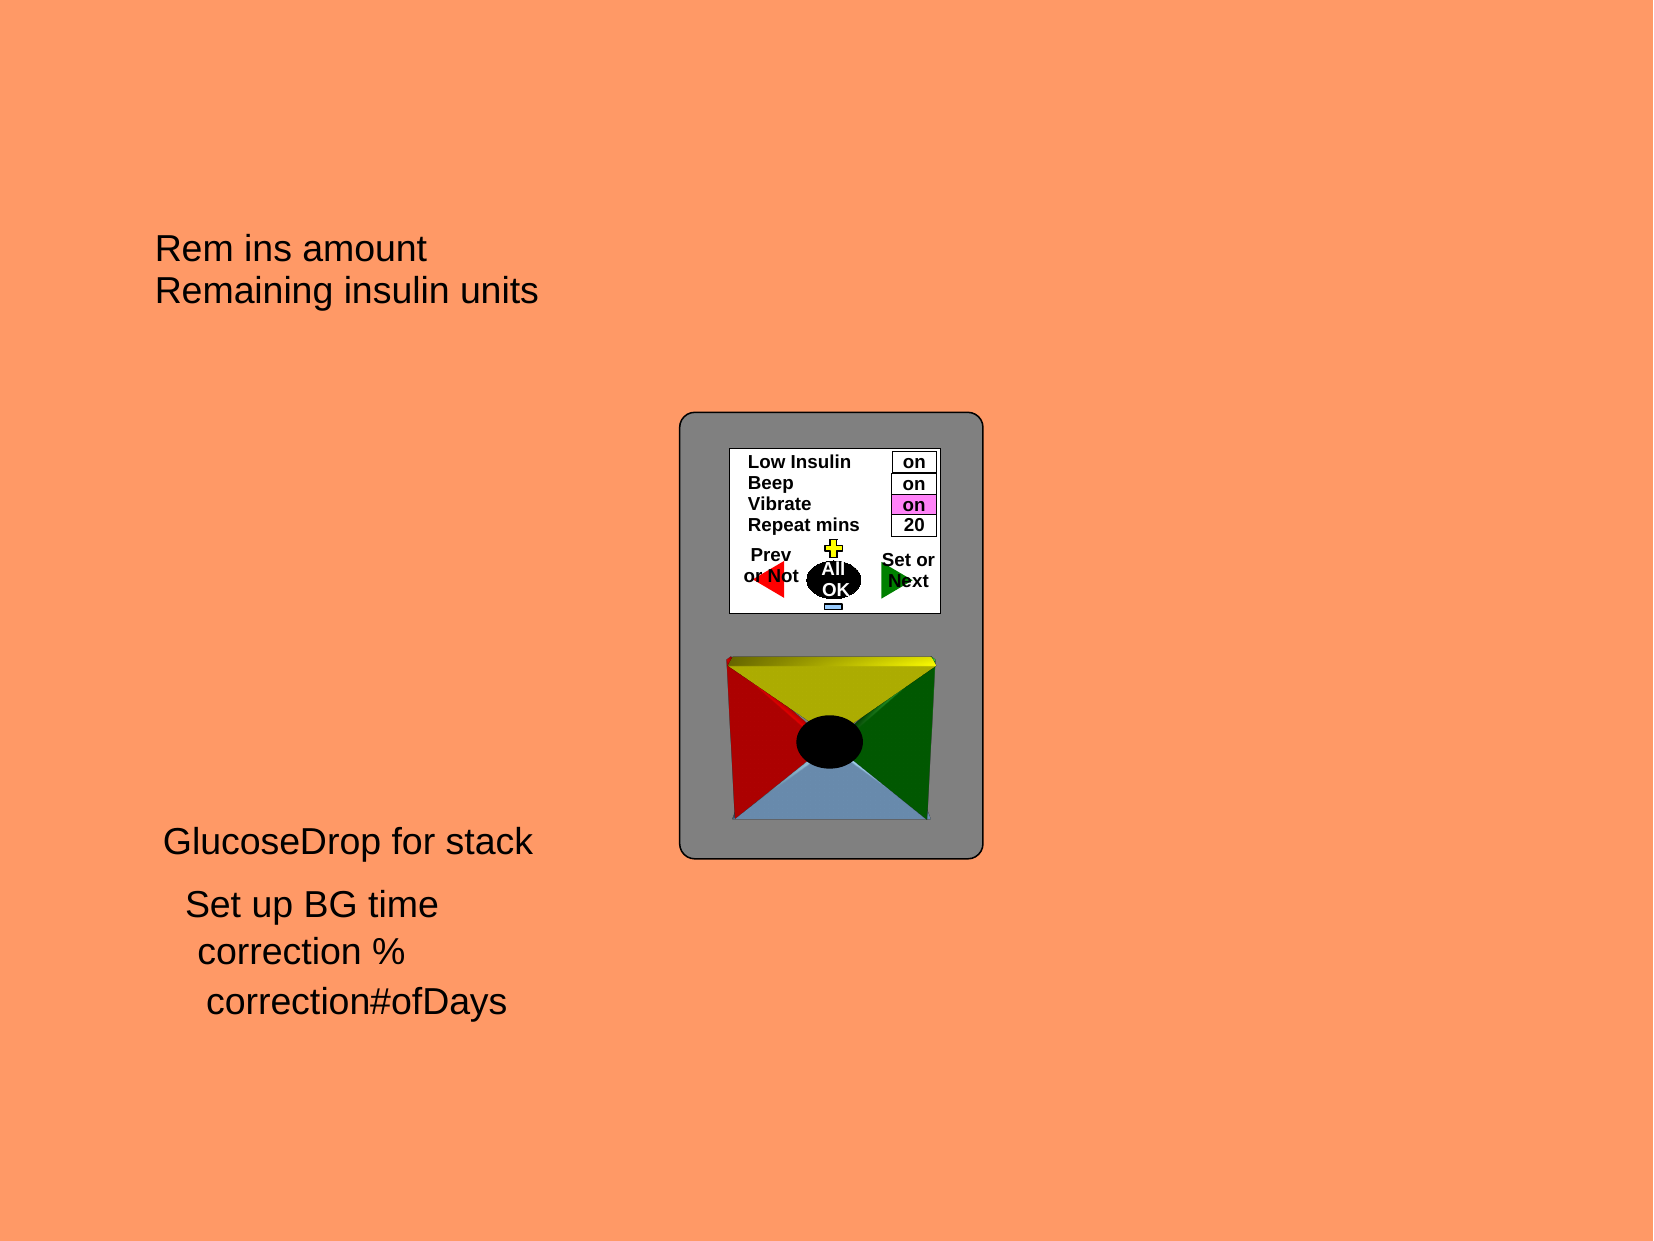

Rem ins amount
Remaining insulin units
Low Insulin
Beep
Vibrate
Repeat mins
on
on
on
20
Prev or Not
Set or Next
All
OK
GlucoseDrop for stack
Set up BG time
correction %
correction#ofDays